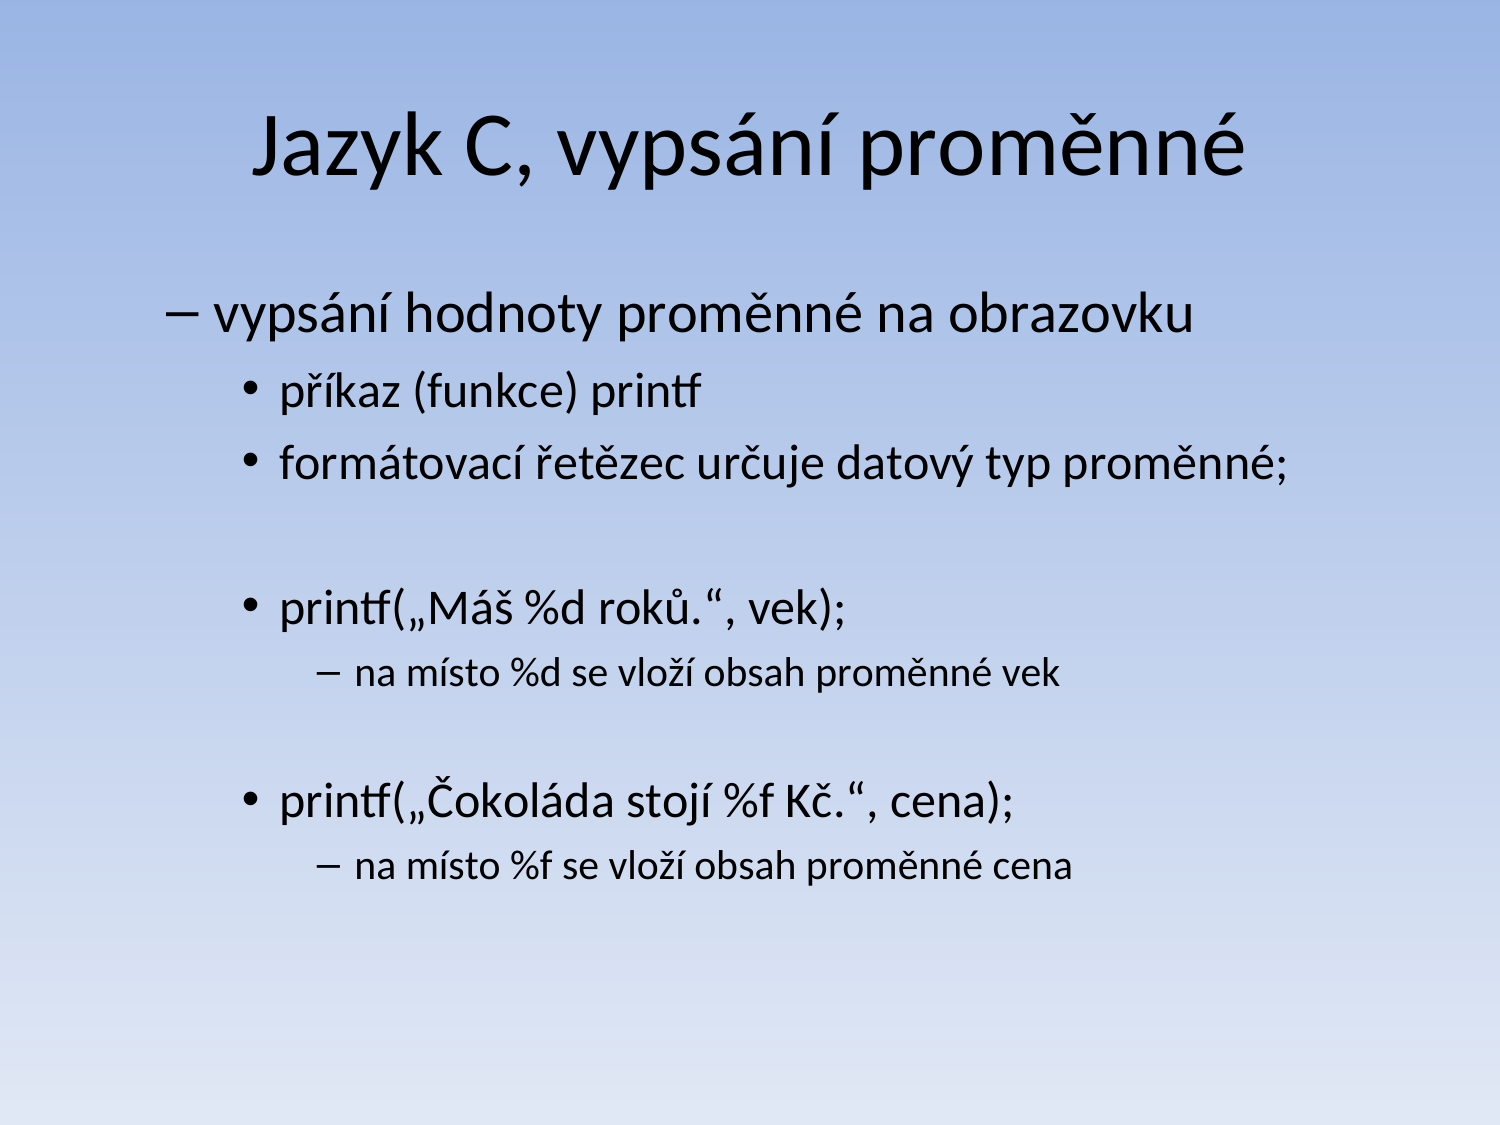

# Jazyk C, vypsání proměnné
vypsání hodnoty proměnné na obrazovku
příkaz (funkce) printf
formátovací řetězec určuje datový typ proměnné;
printf(„Máš %d roků.“, vek);
na místo %d se vloží obsah proměnné vek
printf(„Čokoláda stojí %f Kč.“, cena);
na místo %f se vloží obsah proměnné cena